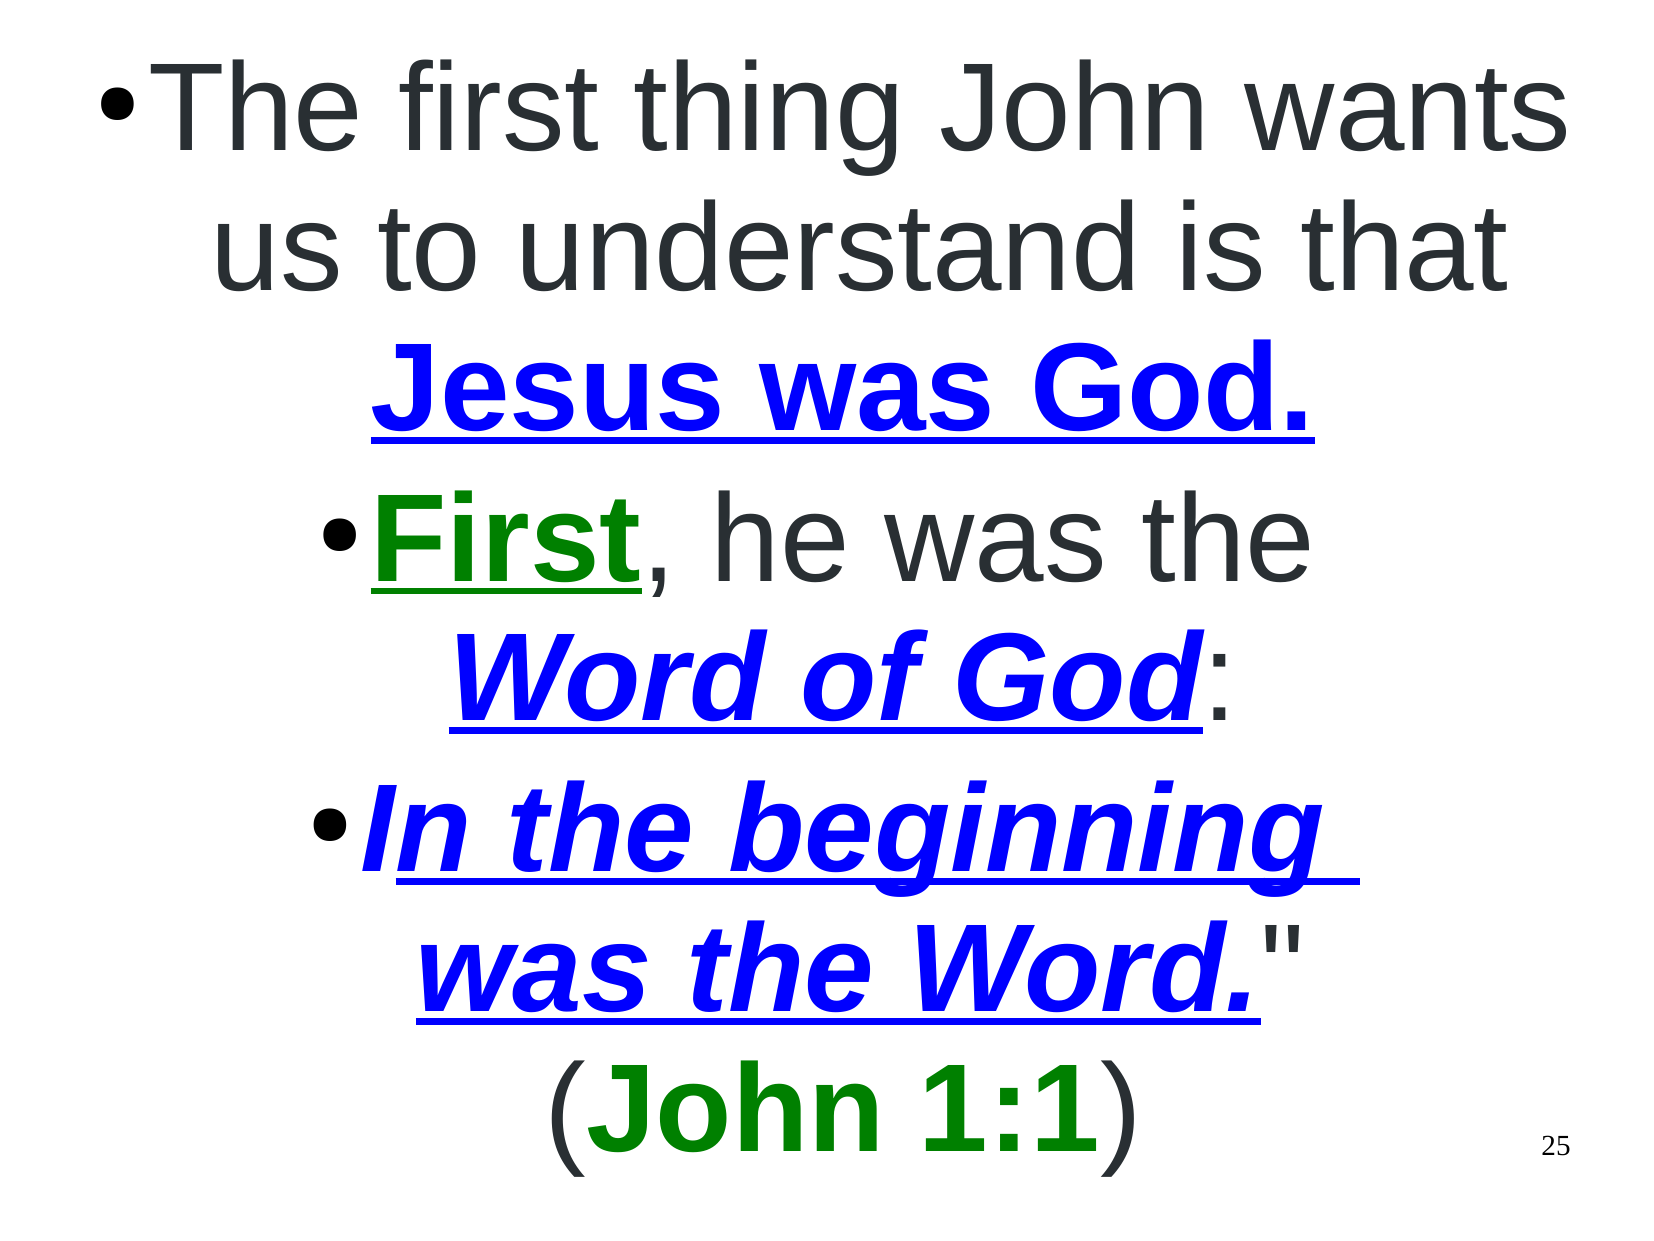

# The first thing John wants us to understand is that Jesus was God.
First, he was the
Word of God:
In the beginning
was the Word."
(John 1:1)
25